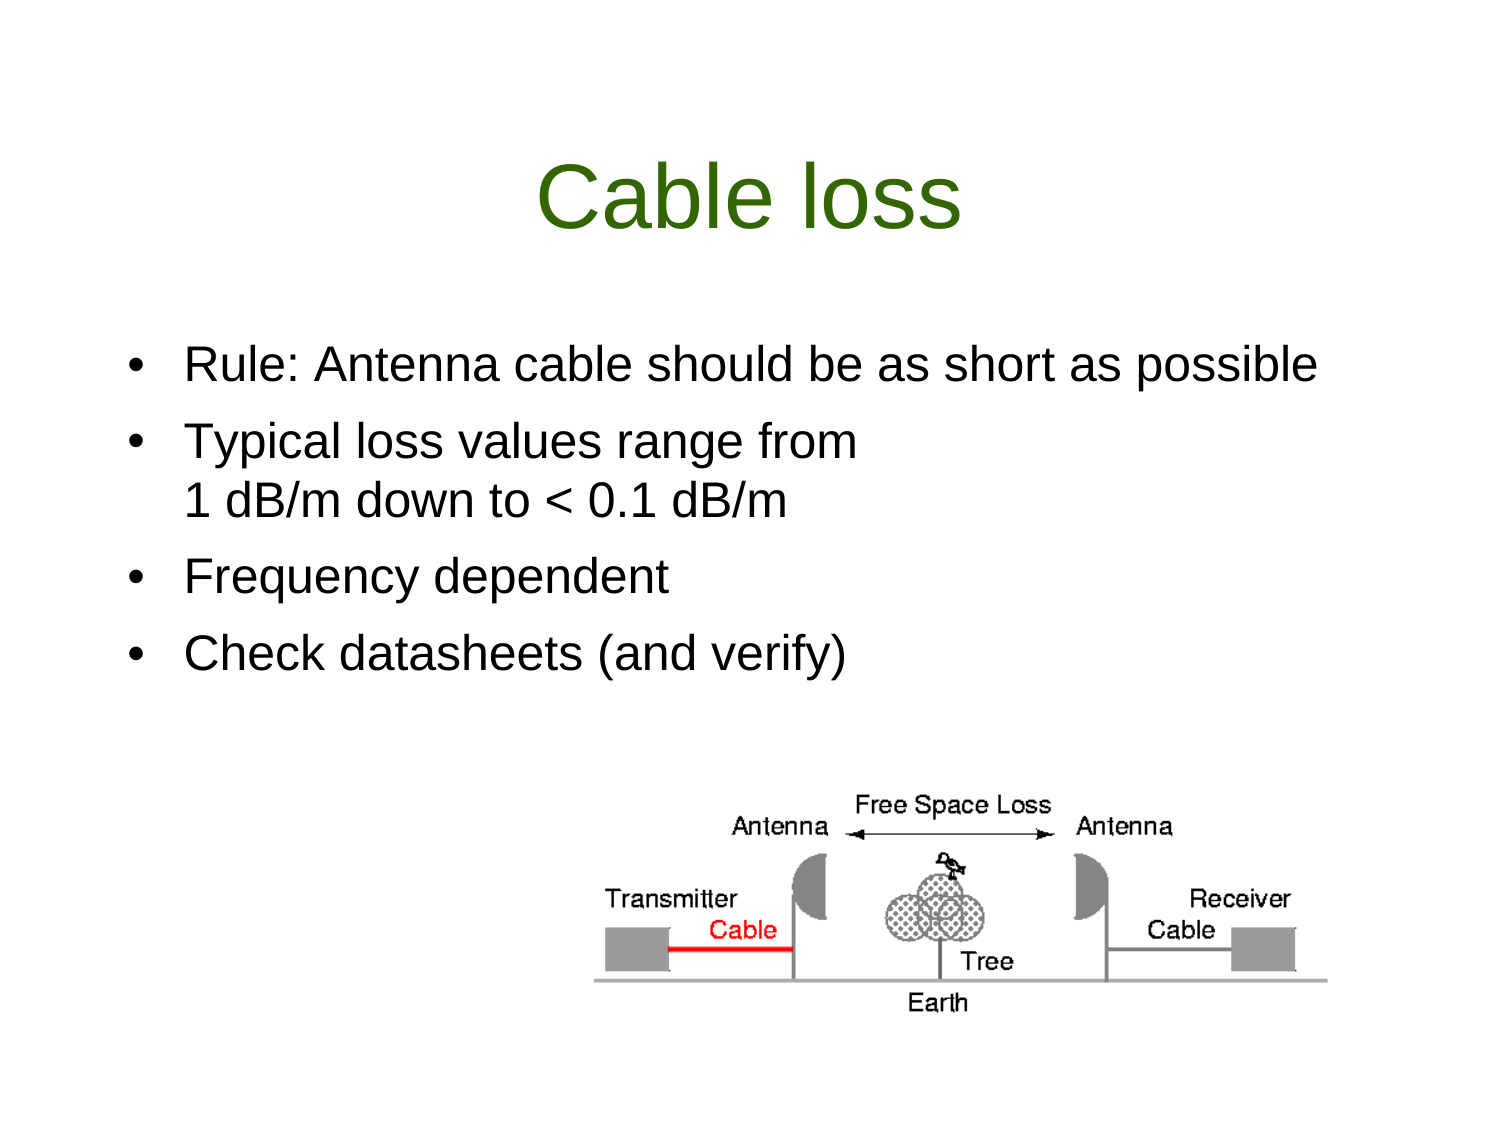

# Cable loss
Rule: Antenna cable should be as short as possible
Typical loss values range from
1 dB/m down to < 0.1 dB/m
Frequency dependent
Check datasheets (and verify)